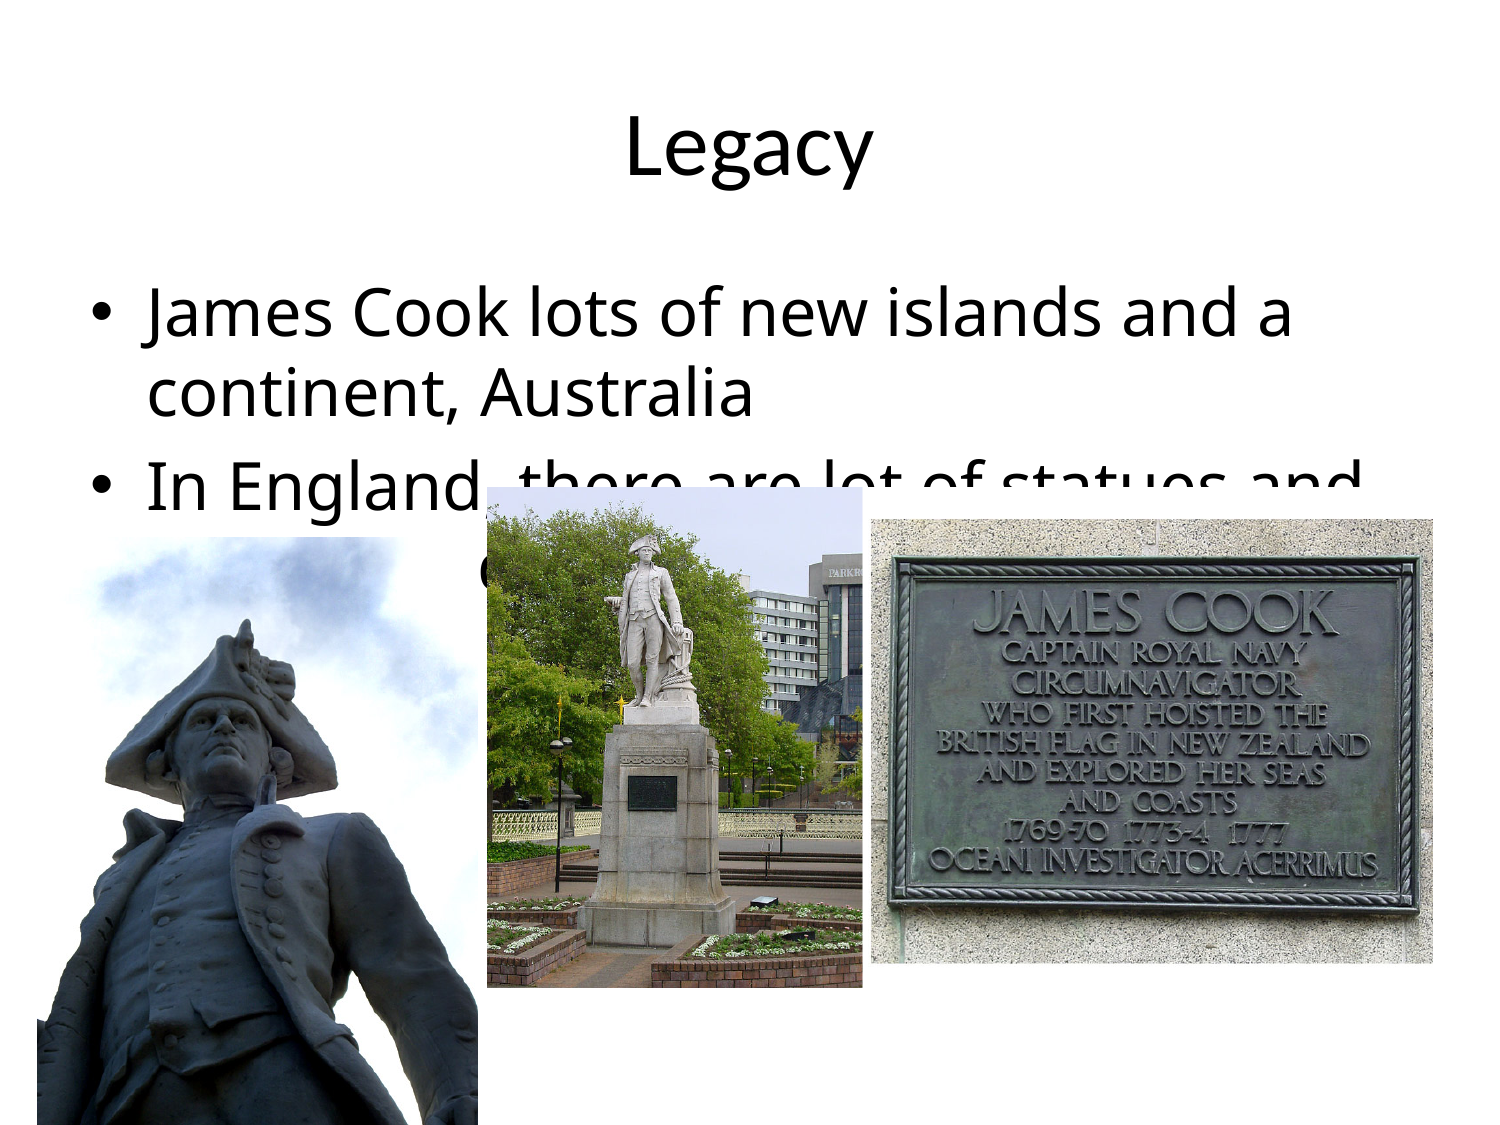

# Legacy
James Cook lots of new islands and a continent, Australia
In England, there are lot of statues and schools and even a university